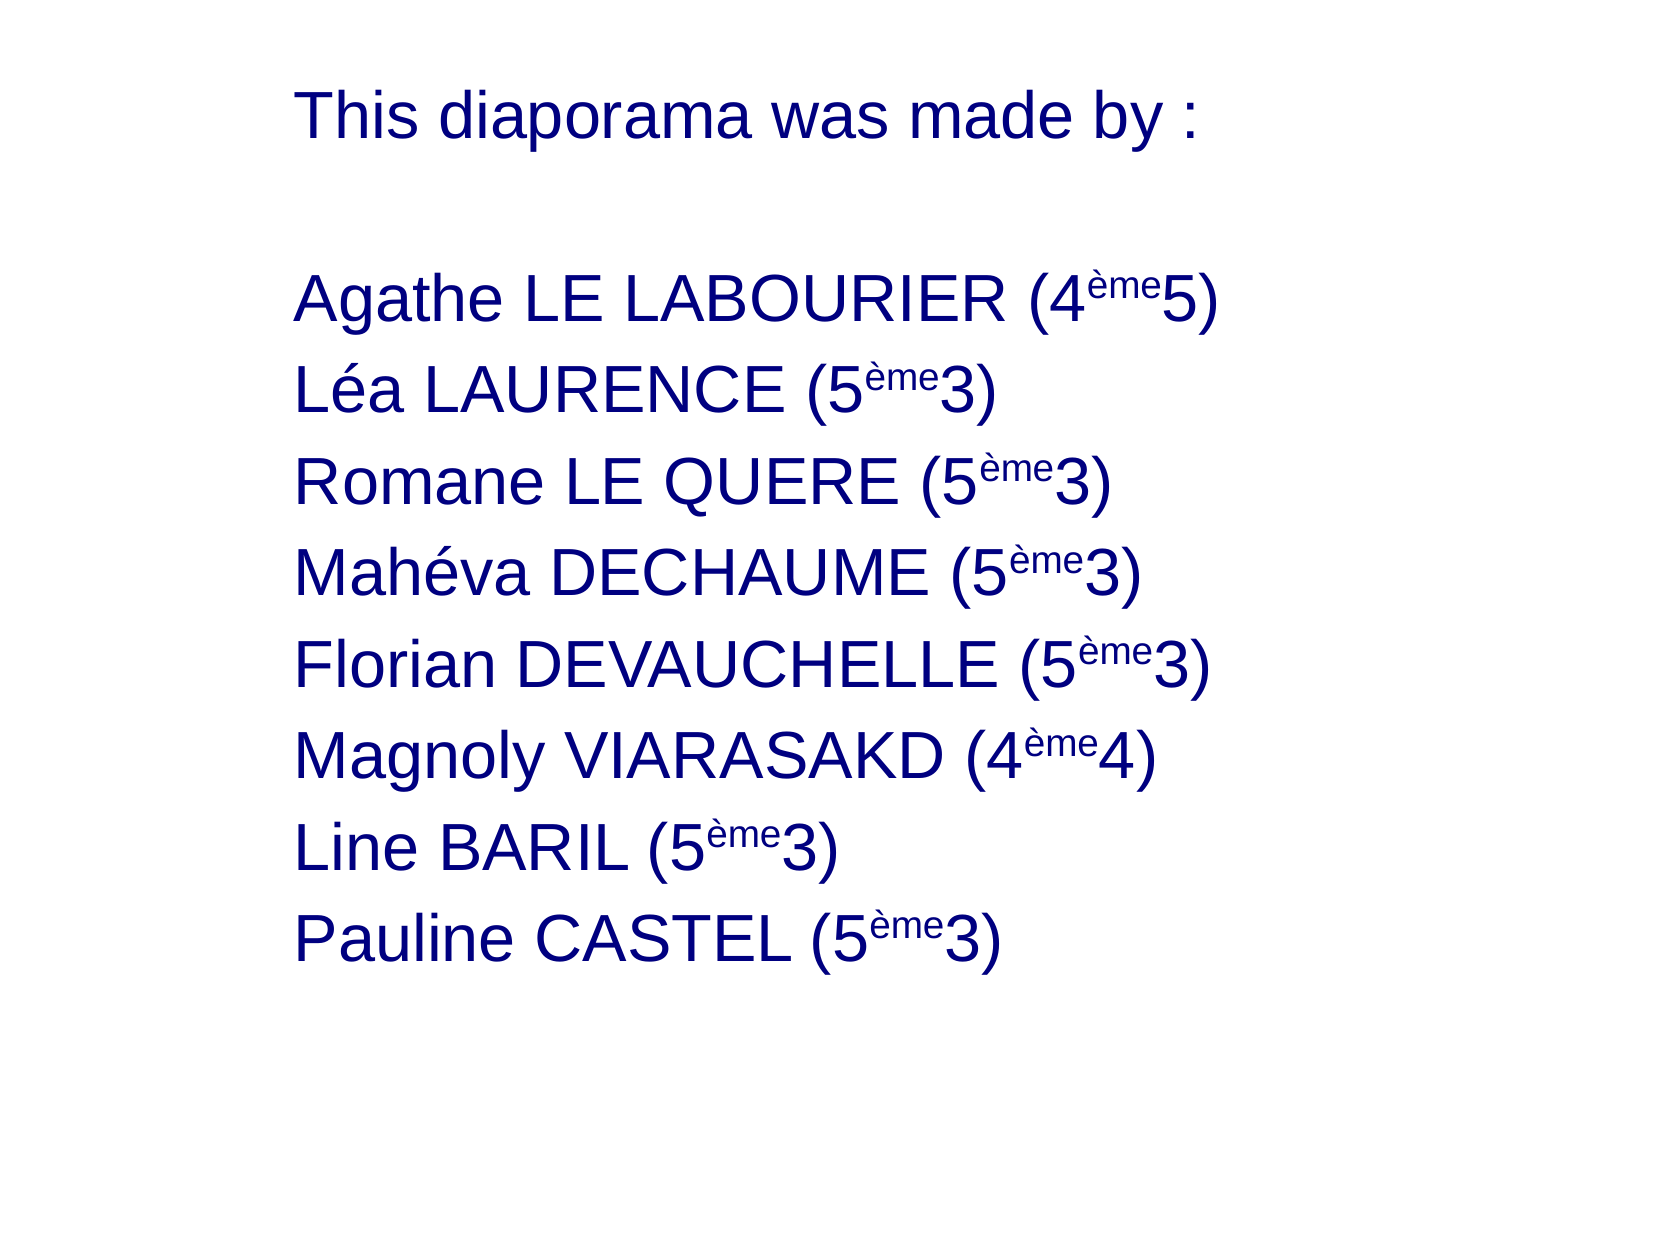

This diaporama was made by :
Agathe LE LABOURIER (4ème5)
Léa LAURENCE (5ème3)
Romane LE QUERE (5ème3)
Mahéva DECHAUME (5ème3)
Florian DEVAUCHELLE (5ème3)
Magnoly VIARASAKD (4ème4)
Line BARIL (5ème3)
Pauline CASTEL (5ème3)